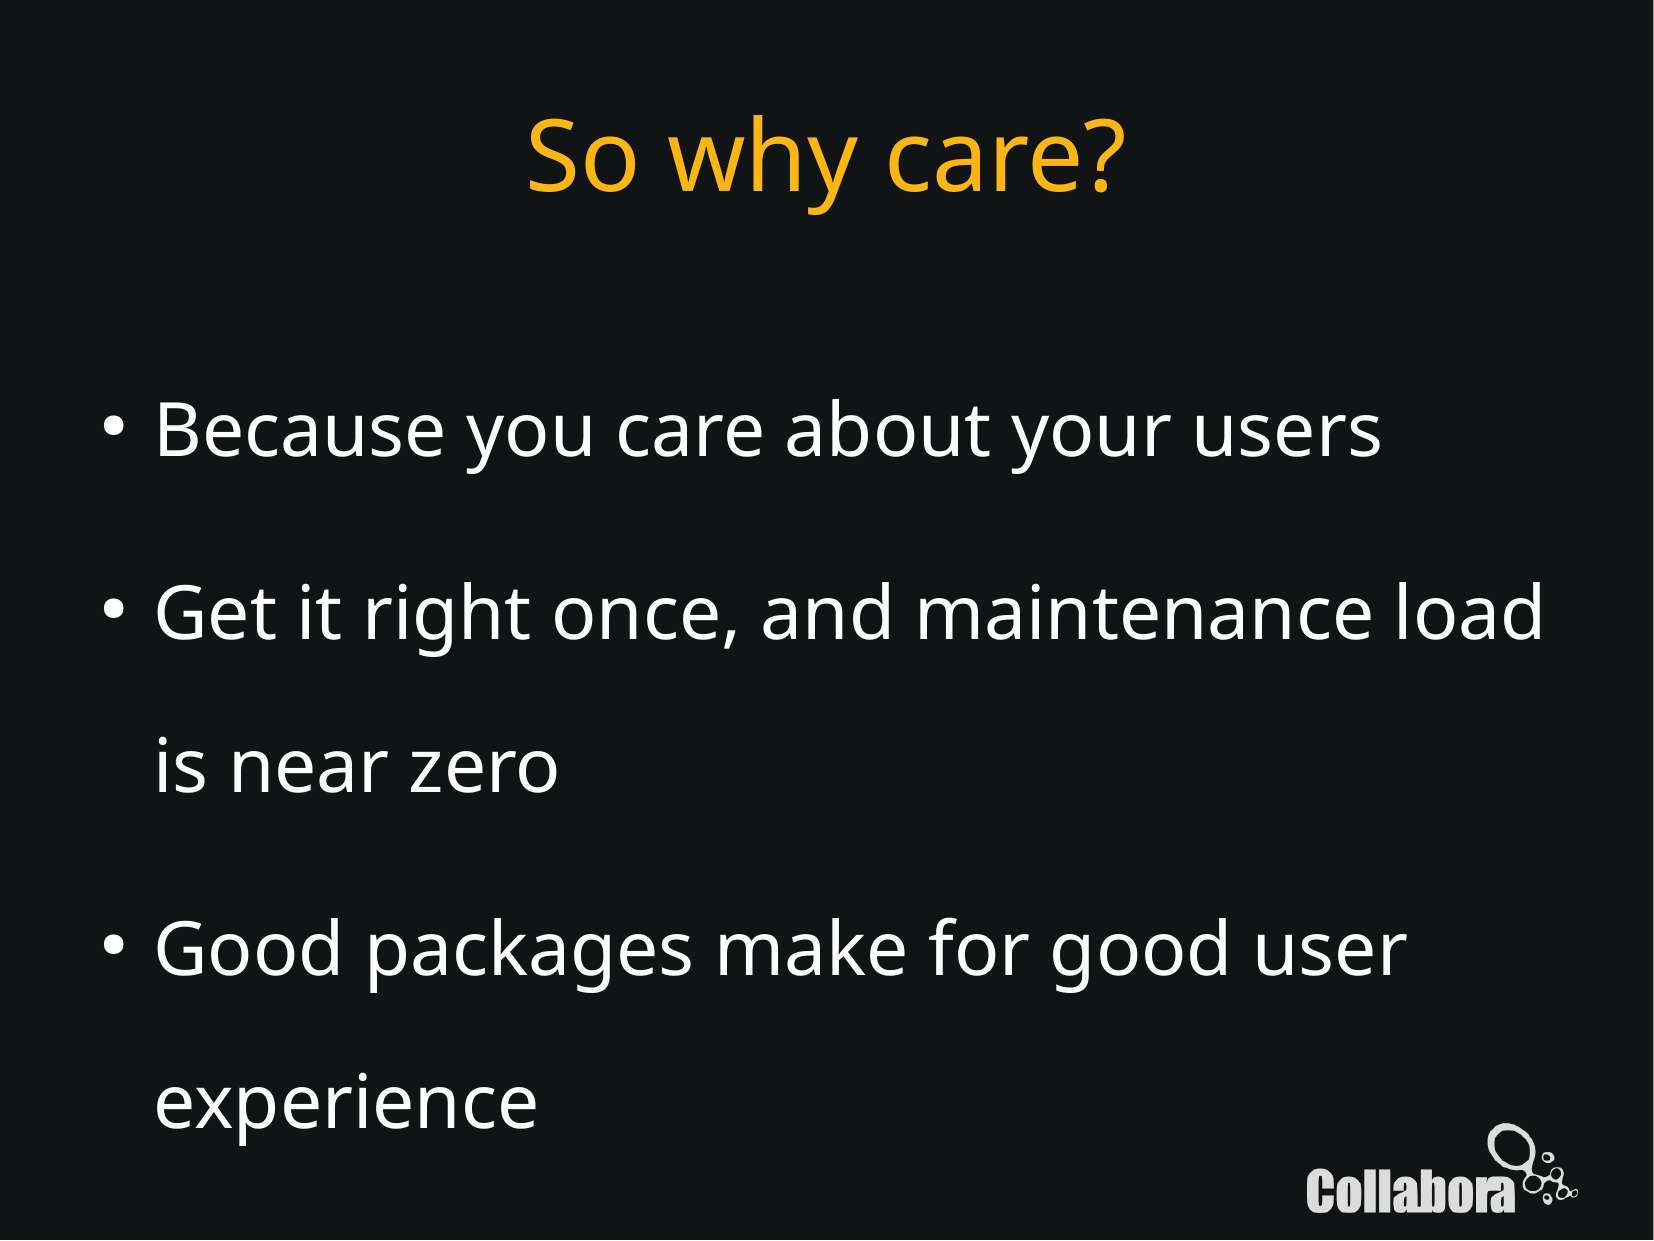

# So why care?
Because you care about your users
Get it right once, and maintenance load is near zero
Good packages make for good user experience